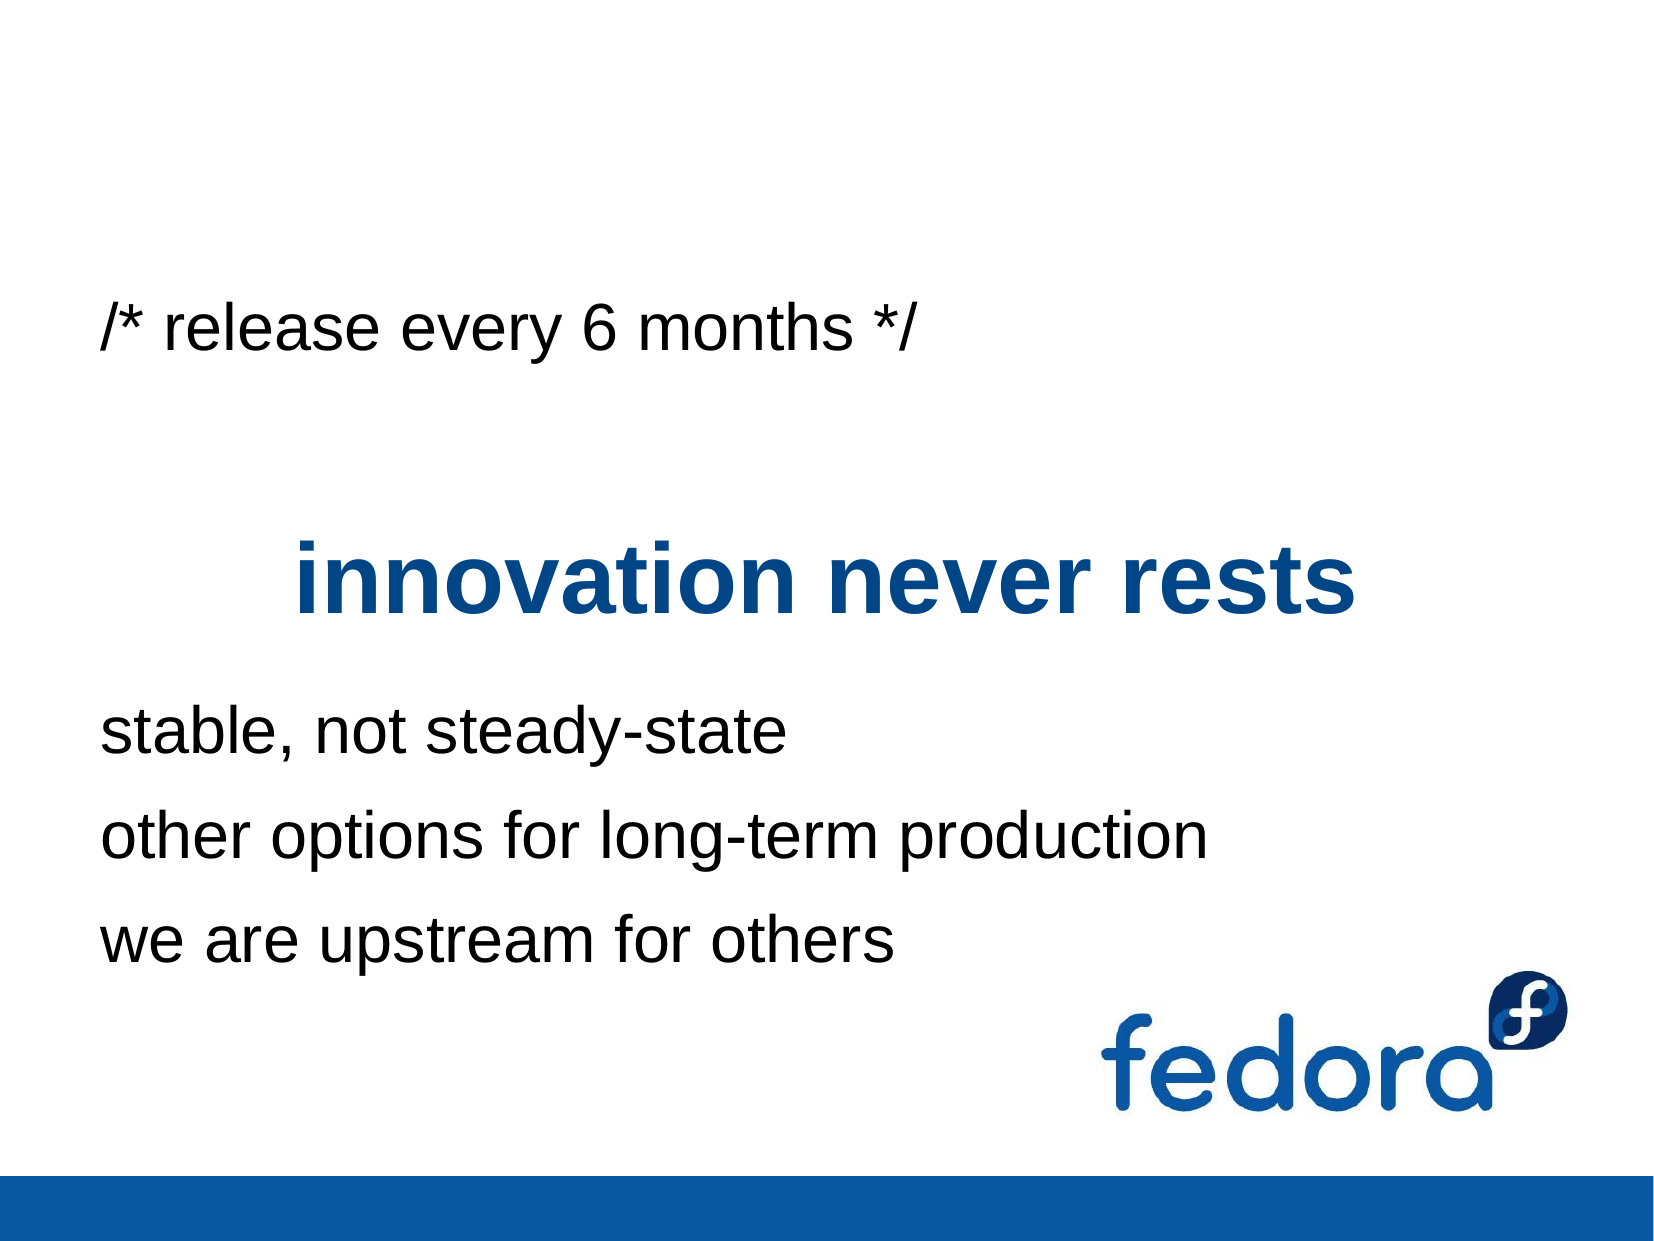

# innovation never rests
/* release every 6 months */
stable, not steady-state
other options for long-term production
we are upstream for others